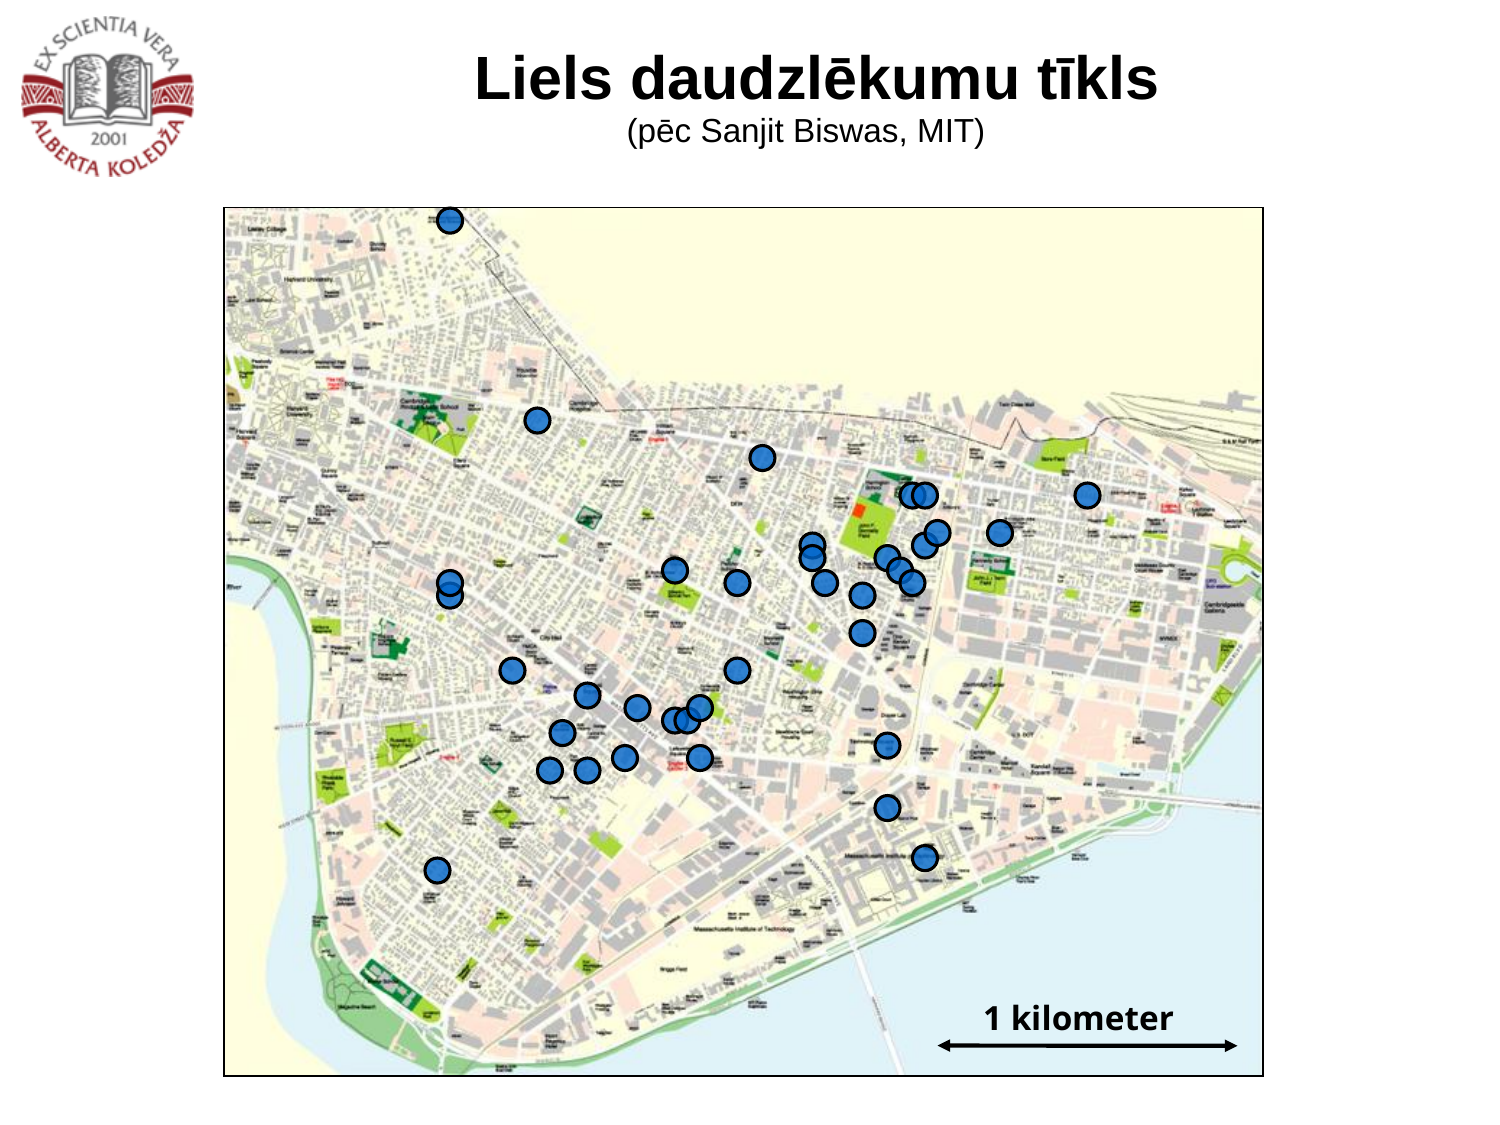

# Liels daudzlēkumu tīkls (pēc Sanjit Biswas, MIT)
1 kilometer